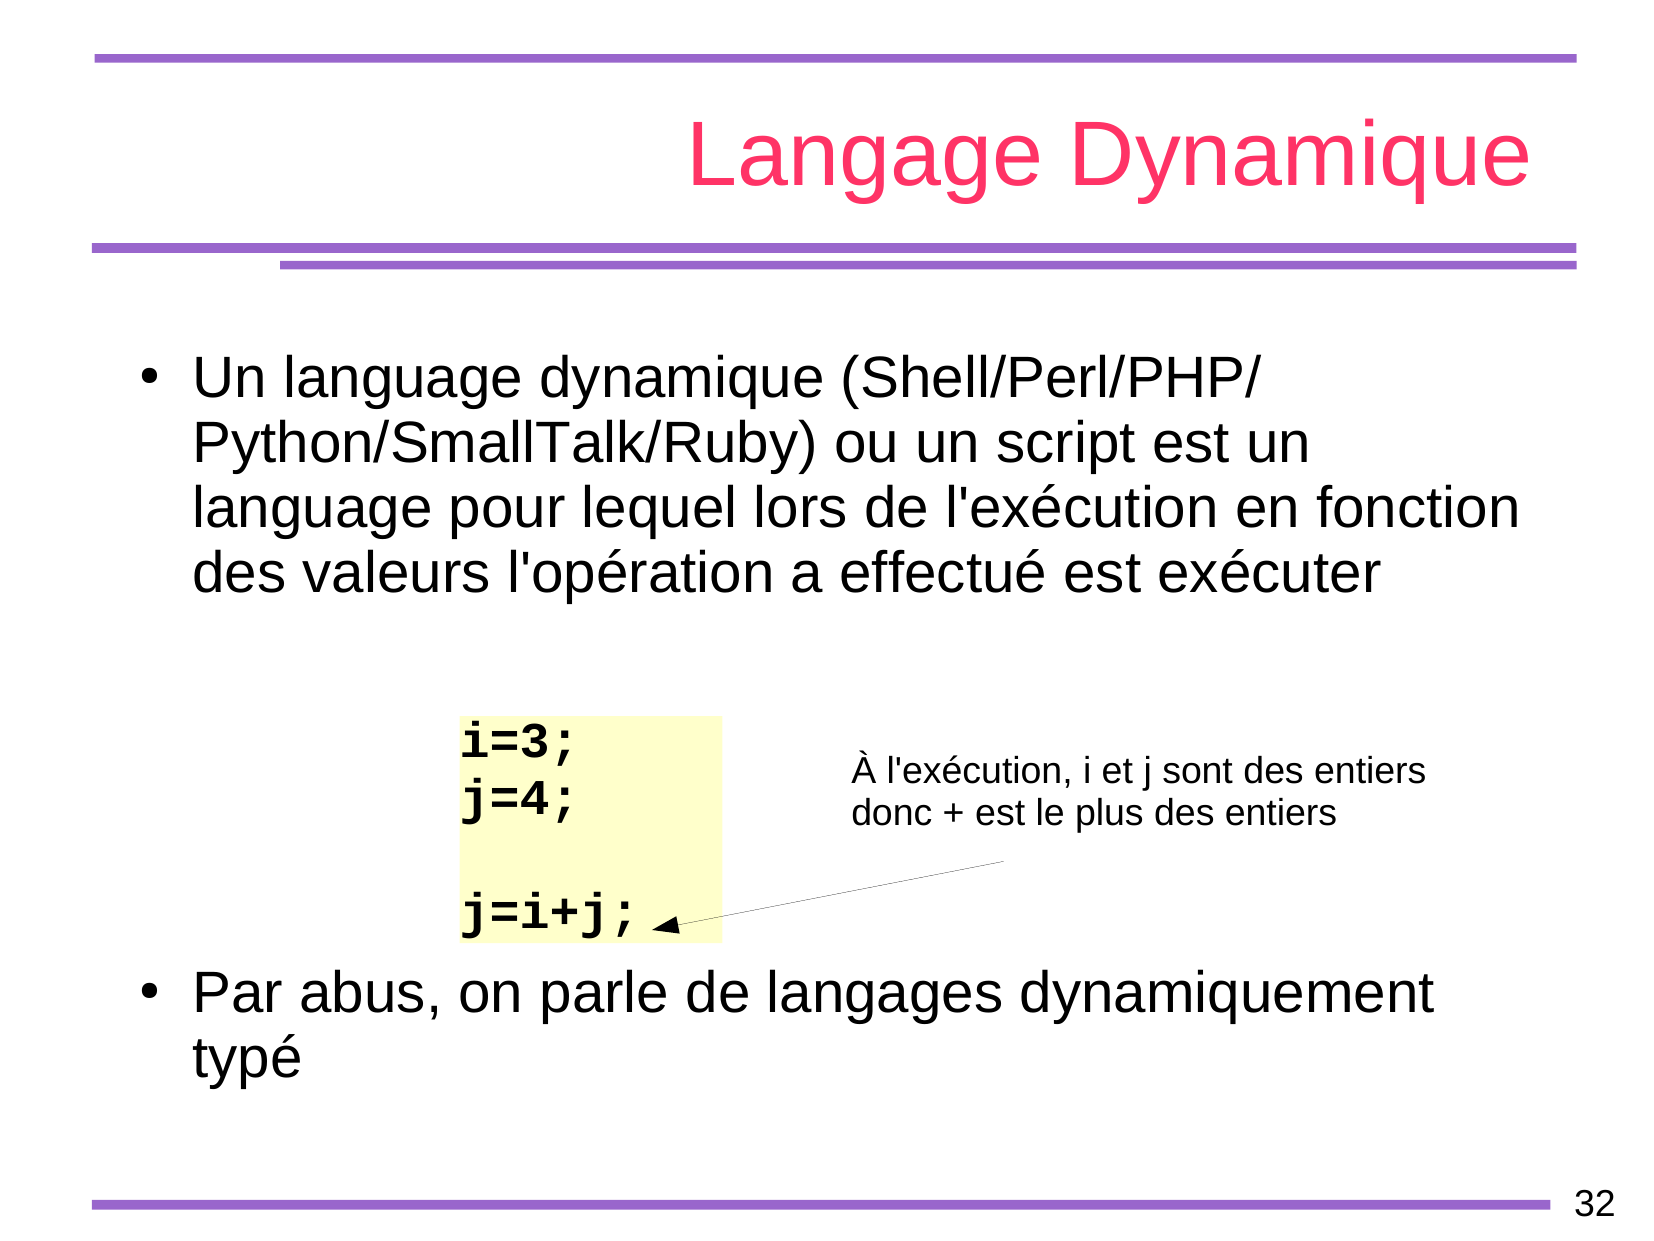

# Langage Dynamique
Un language dynamique (Shell/Perl/PHP/ Python/SmallTalk/Ruby) ou un script est un language pour lequel lors de l'exécution en fonction des valeurs l'opération a effectué est exécuter
Par abus, on parle de langages dynamiquement typé
i=3;
j=4;
j=i+j;
À l'exécution, i et j sont des entiers
donc + est le plus des entiers